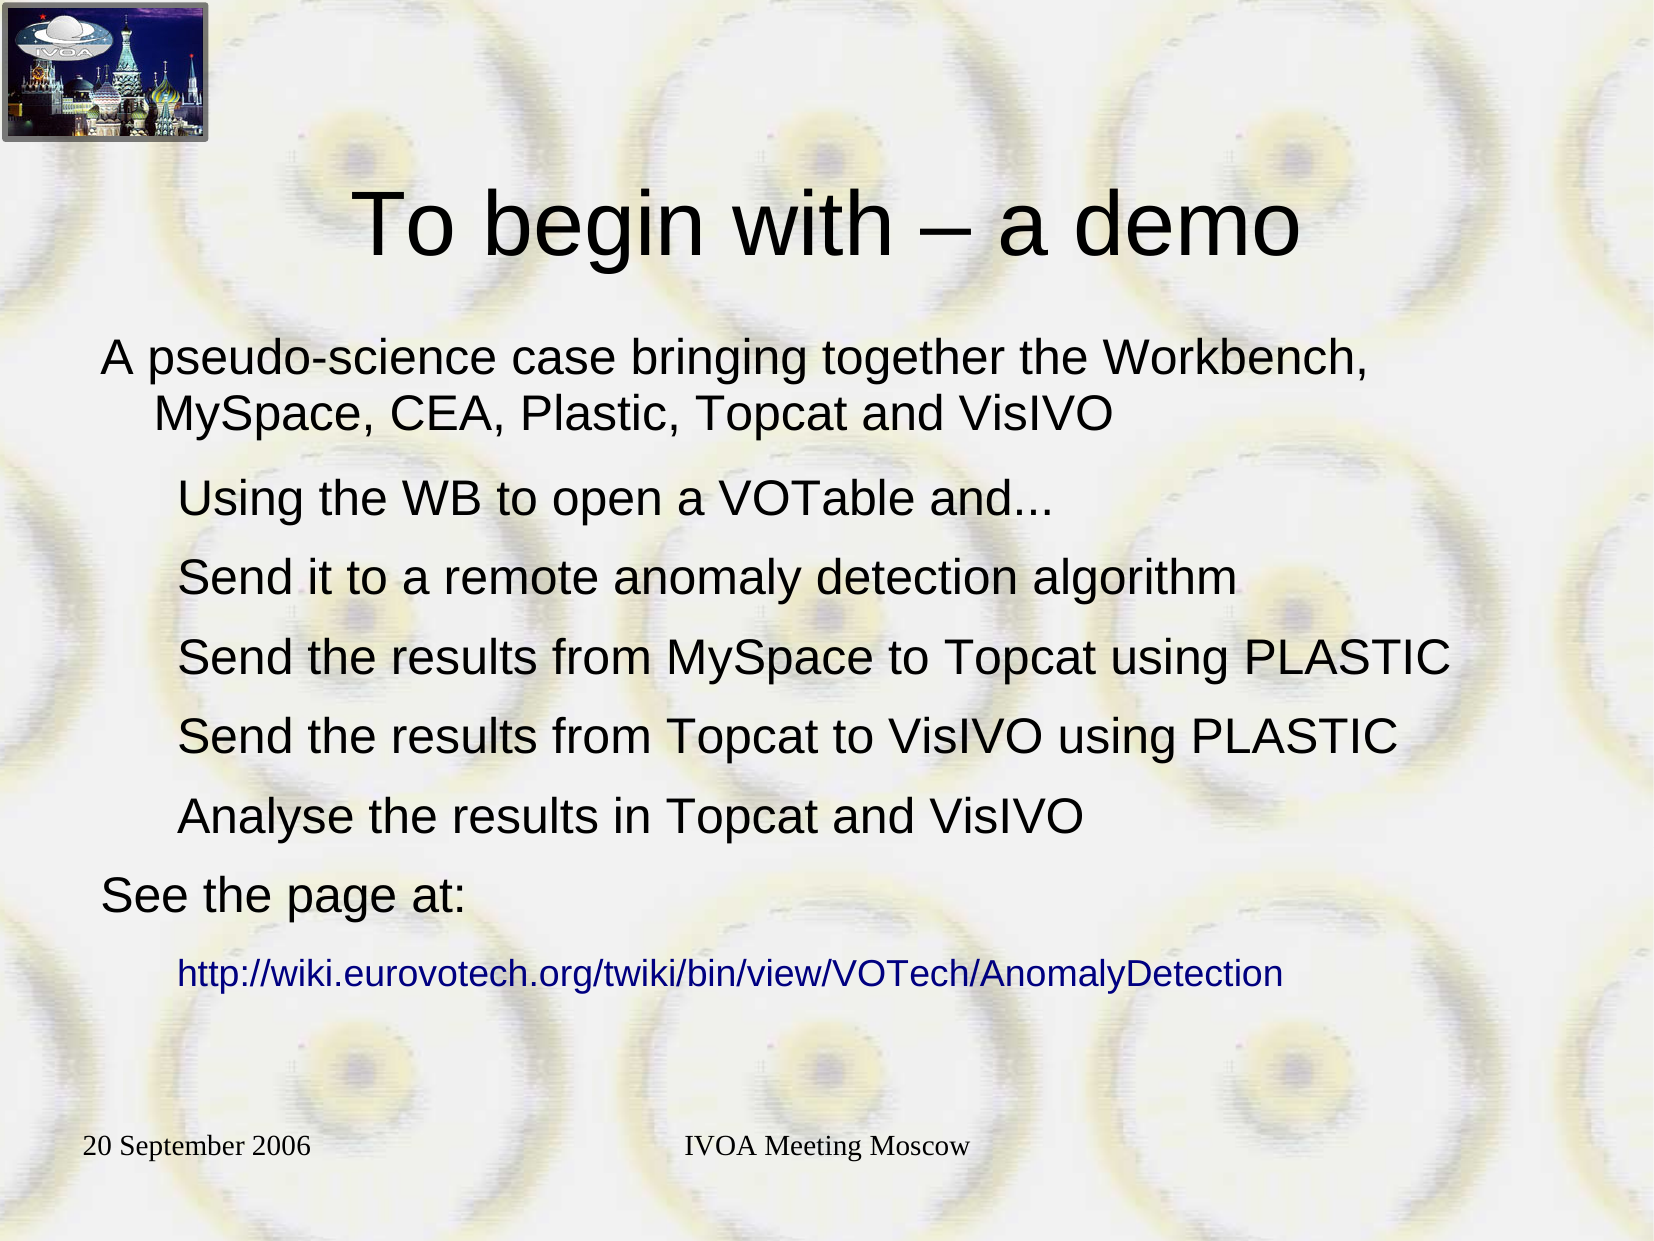

# To begin with – a demo
A pseudo-science case bringing together the Workbench, MySpace, CEA, Plastic, Topcat and VisIVO
Using the WB to open a VOTable and...
Send it to a remote anomaly detection algorithm
Send the results from MySpace to Topcat using PLASTIC
Send the results from Topcat to VisIVO using PLASTIC
Analyse the results in Topcat and VisIVO
See the page at:
http://wiki.eurovotech.org/twiki/bin/view/VOTech/AnomalyDetection